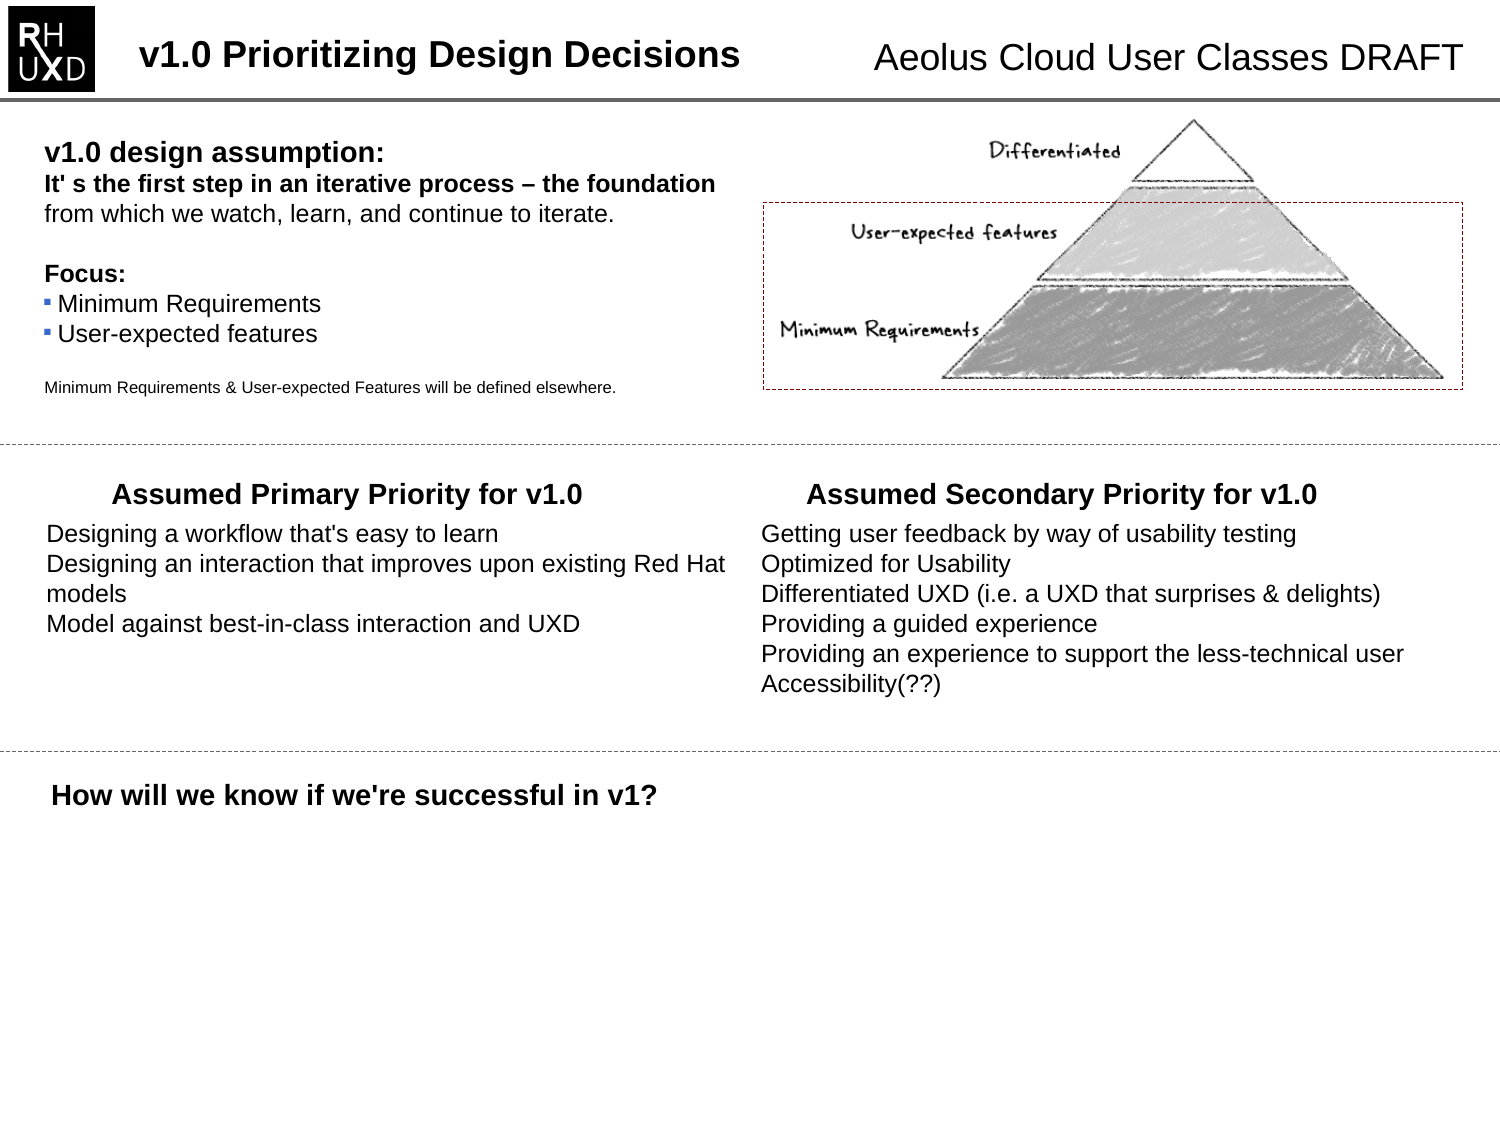

v1.0 Prioritizing Design Decisions
Aeolus Cloud User Classes DRAFT
v1.0 design assumption:
It' s the first step in an iterative process – the foundation from which we watch, learn, and continue to iterate.
Focus:
 Minimum Requirements
 User-expected features
Minimum Requirements & User-expected Features will be defined elsewhere.
Assumed Primary Priority for v1.0
Assumed Secondary Priority for v1.0
Designing a workflow that's easy to learn
Designing an interaction that improves upon existing Red Hat models
Model against best-in-class interaction and UXD
Getting user feedback by way of usability testing
Optimized for Usability
Differentiated UXD (i.e. a UXD that surprises & delights)
Providing a guided experience
Providing an experience to support the less-technical user
Accessibility(??)
How will we know if we're successful in v1?